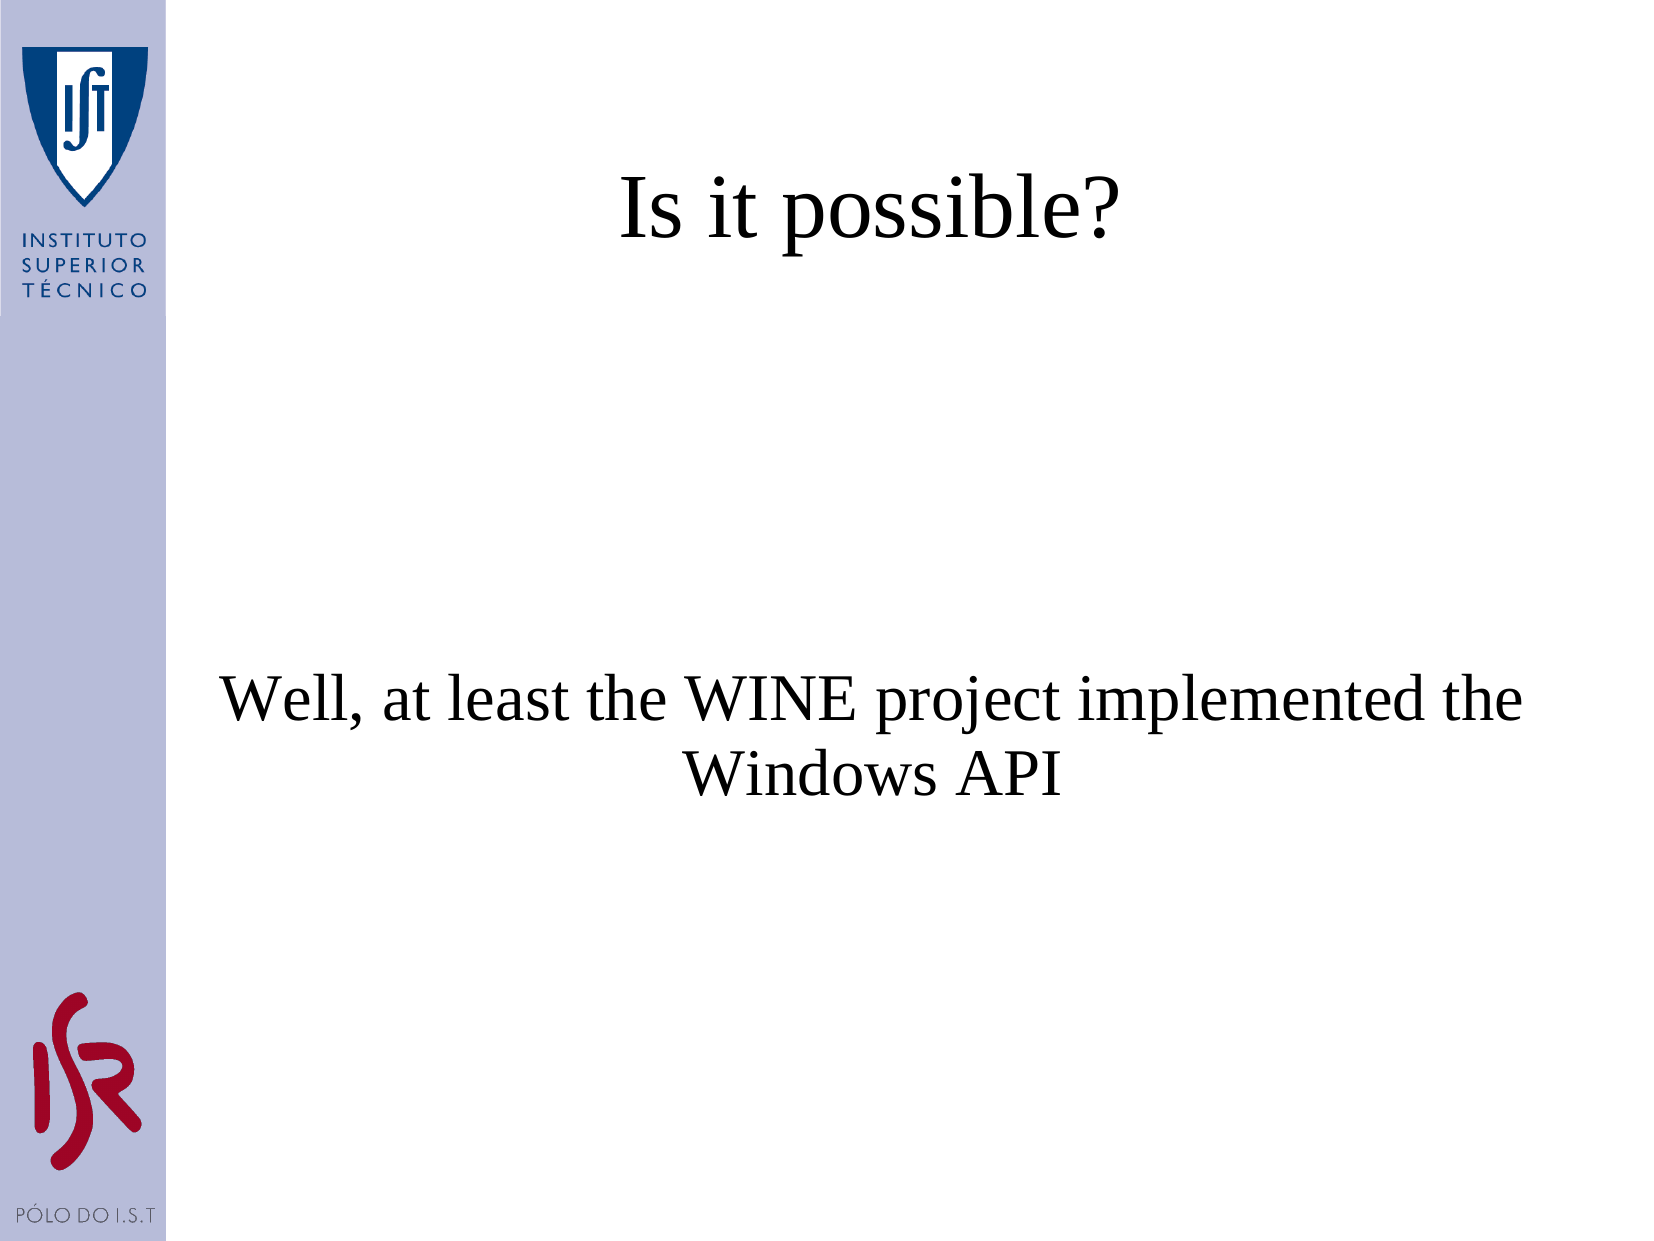

# Is it possible?
Well, at least the WINE project implemented the Windows API